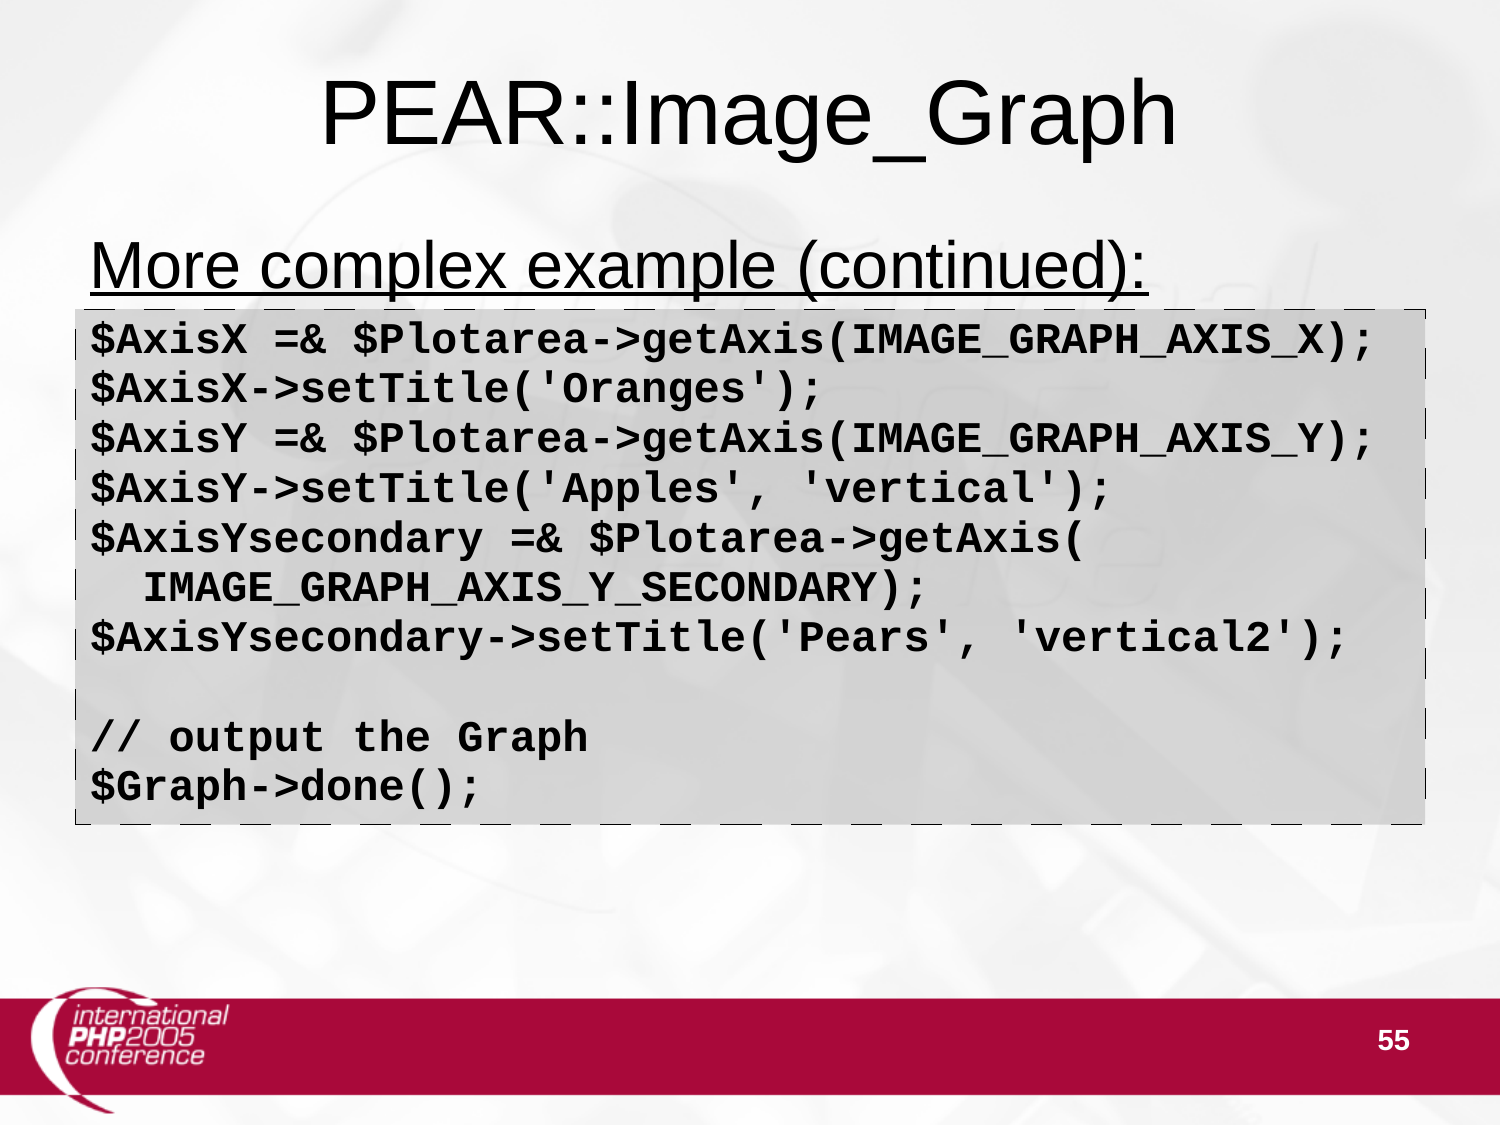

PEAR::Image_Graph
# More complex example (continued):
$AxisX =& $Plotarea->getAxis(IMAGE_GRAPH_AXIS_X);
$AxisX->setTitle('Oranges');
$AxisY =& $Plotarea->getAxis(IMAGE_GRAPH_AXIS_Y);
$AxisY->setTitle('Apples', 'vertical');
$AxisYsecondary =& $Plotarea->getAxis(
 IMAGE_GRAPH_AXIS_Y_SECONDARY);
$AxisYsecondary->setTitle('Pears', 'vertical2');
// output the Graph
$Graph->done();
55